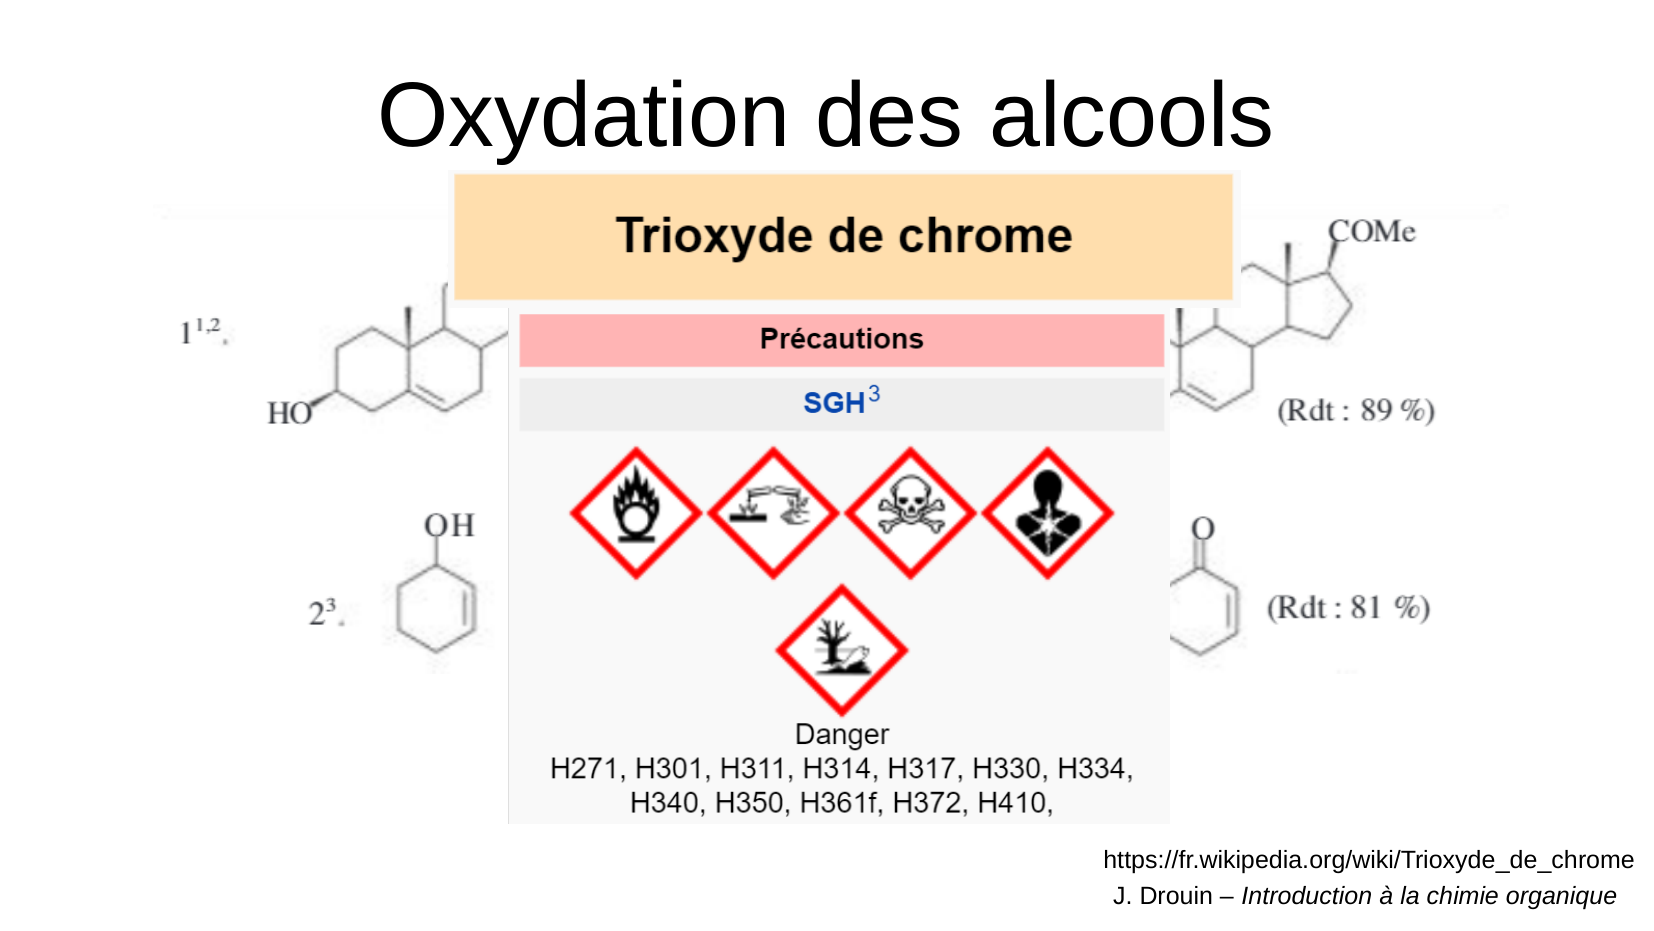

# Oxydation des alcools
https://fr.wikipedia.org/wiki/Trioxyde_de_chrome
J. Drouin – Introduction à la chimie organique